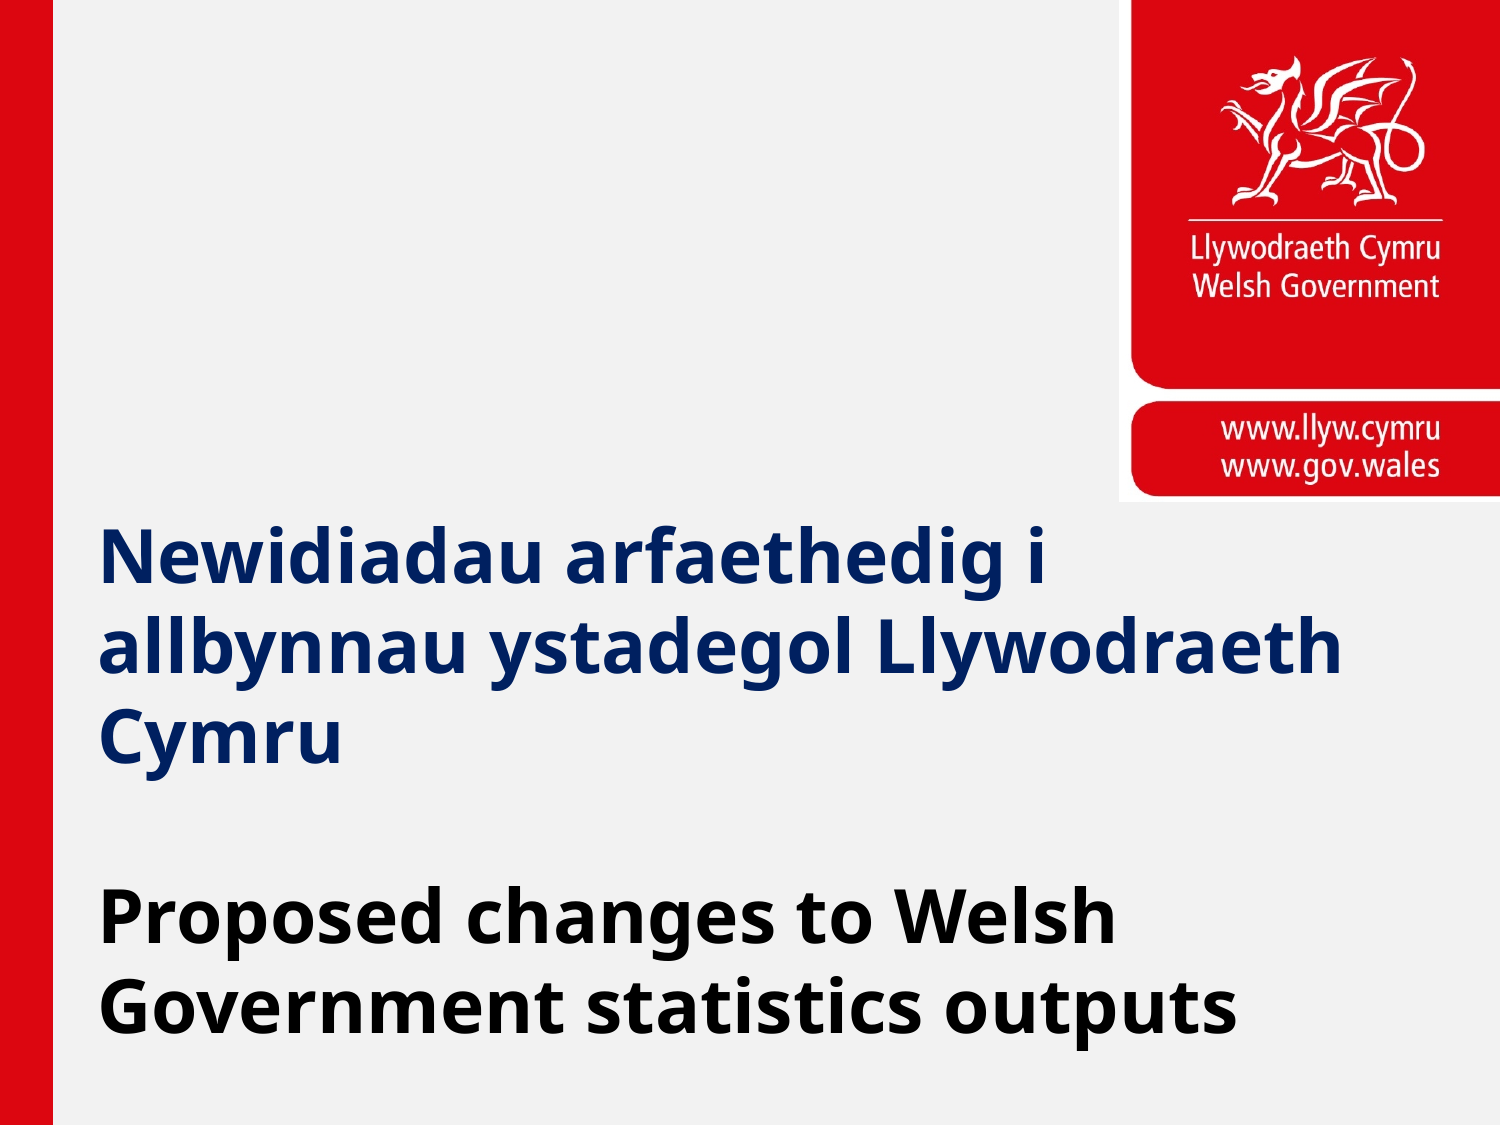

Newidiadau arfaethedig i allbynnau ystadegol Llywodraeth Cymru
Proposed changes to Welsh Government statistics outputs